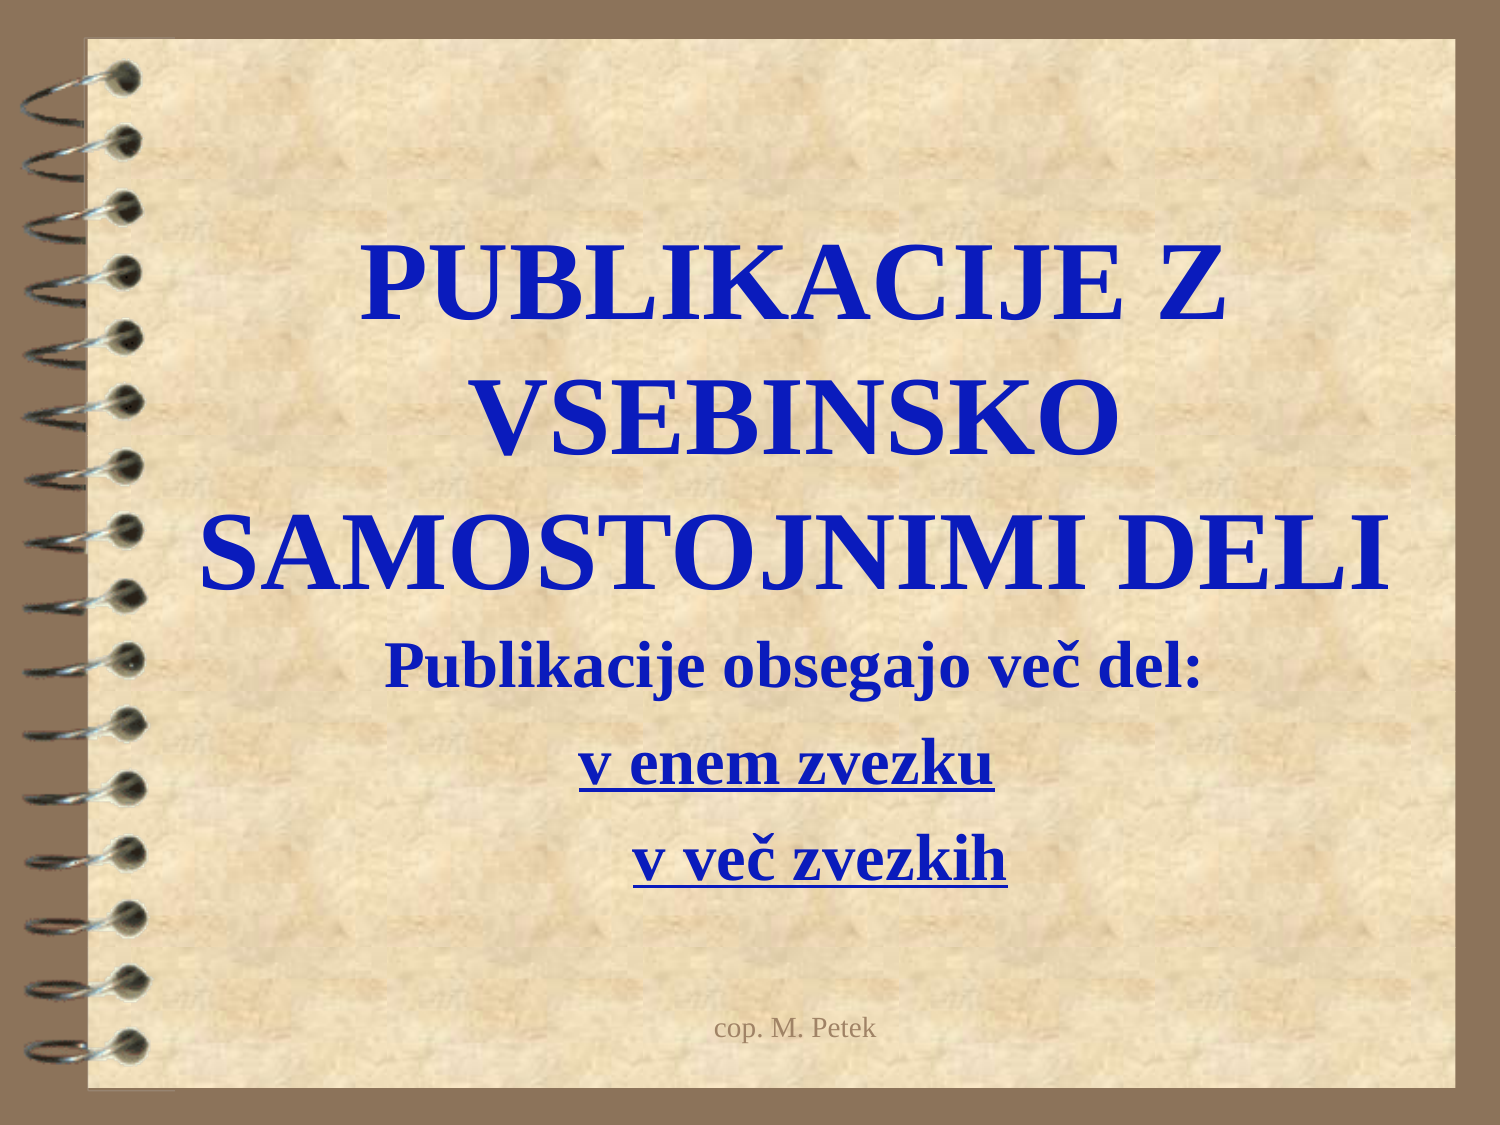

# PUBLIKACIJE Z VSEBINSKO SAMOSTOJNIMI DELI
Publikacije obsegajo več del:
v enem zvezku
 v več zvezkih
cop. M. Petek